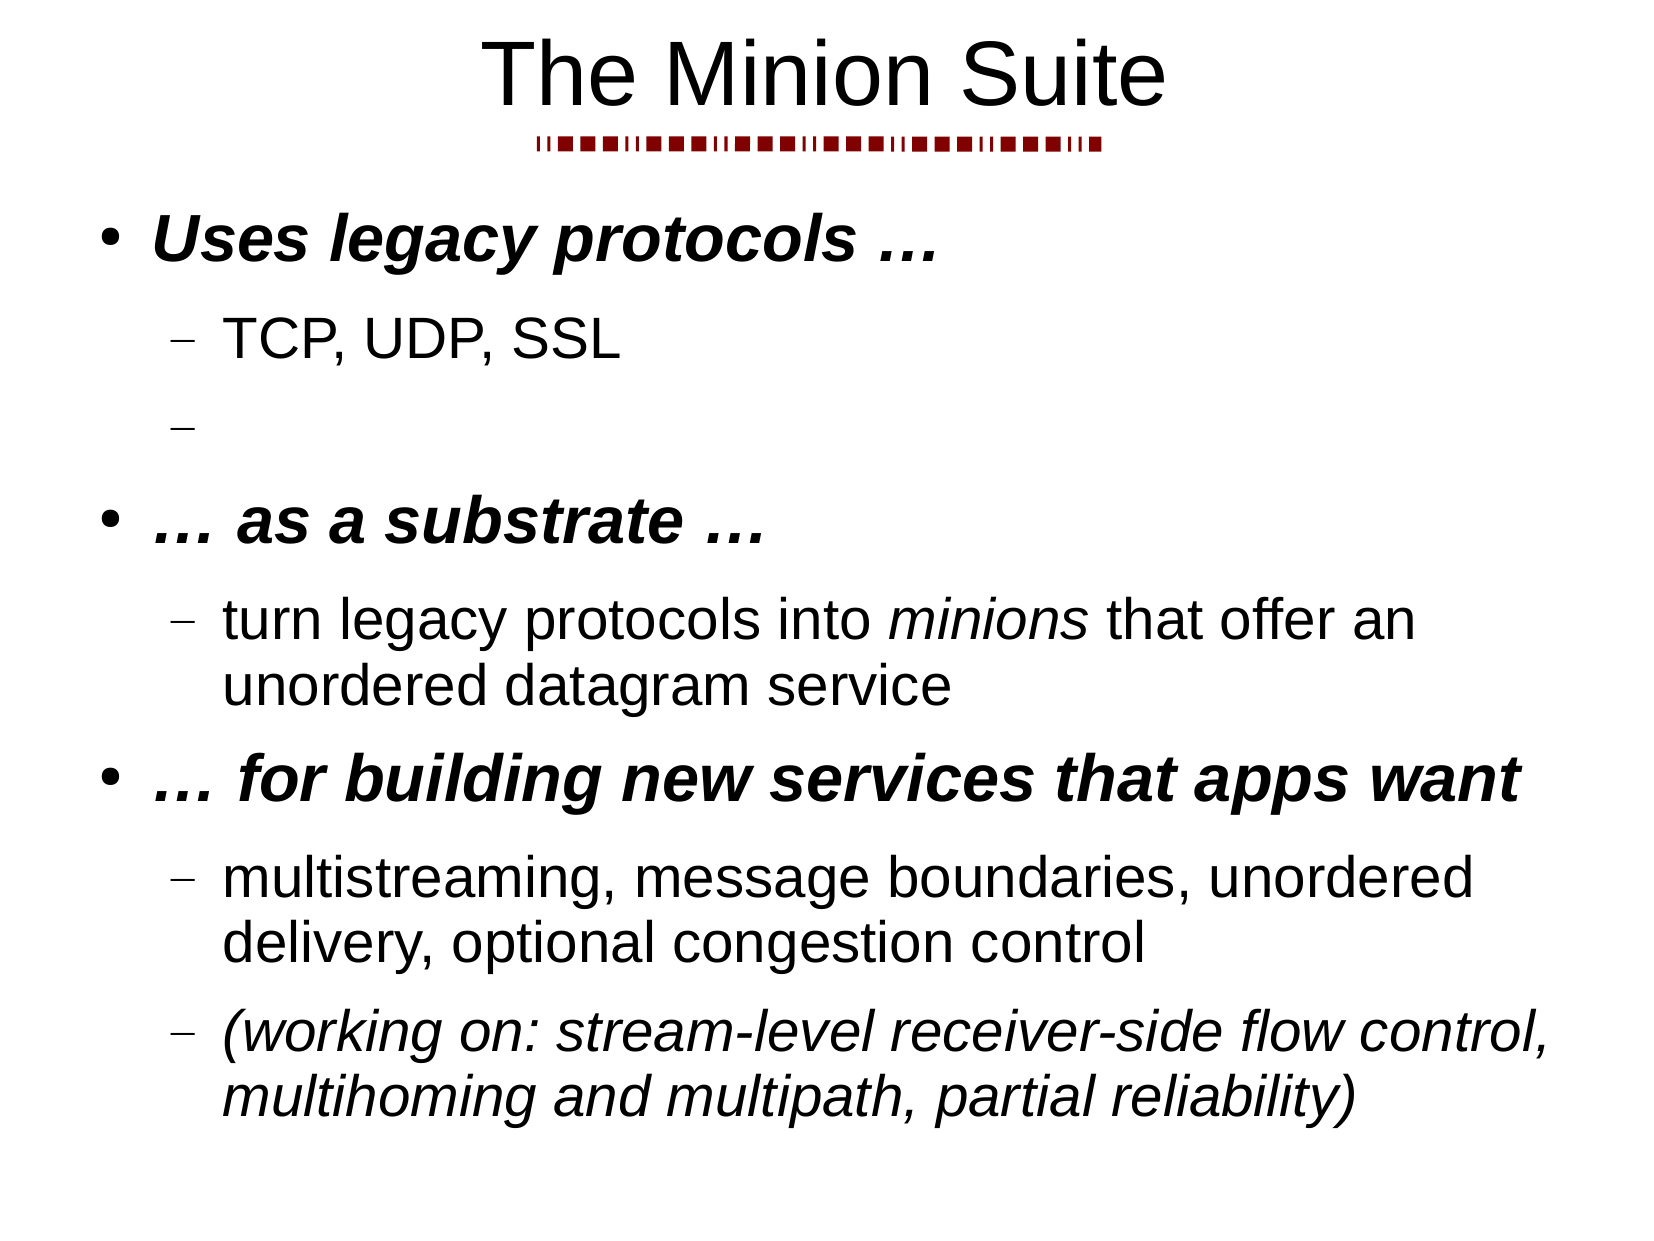

# The Minion Suite
Uses legacy protocols …
TCP, UDP, SSL
… as a substrate …
turn legacy protocols into minions that offer an
unordered datagram service
… for building new services that apps want
multistreaming, message boundaries, unordered delivery, optional congestion control
(working on: stream-level receiver-side flow control, multihoming and multipath, partial reliability)